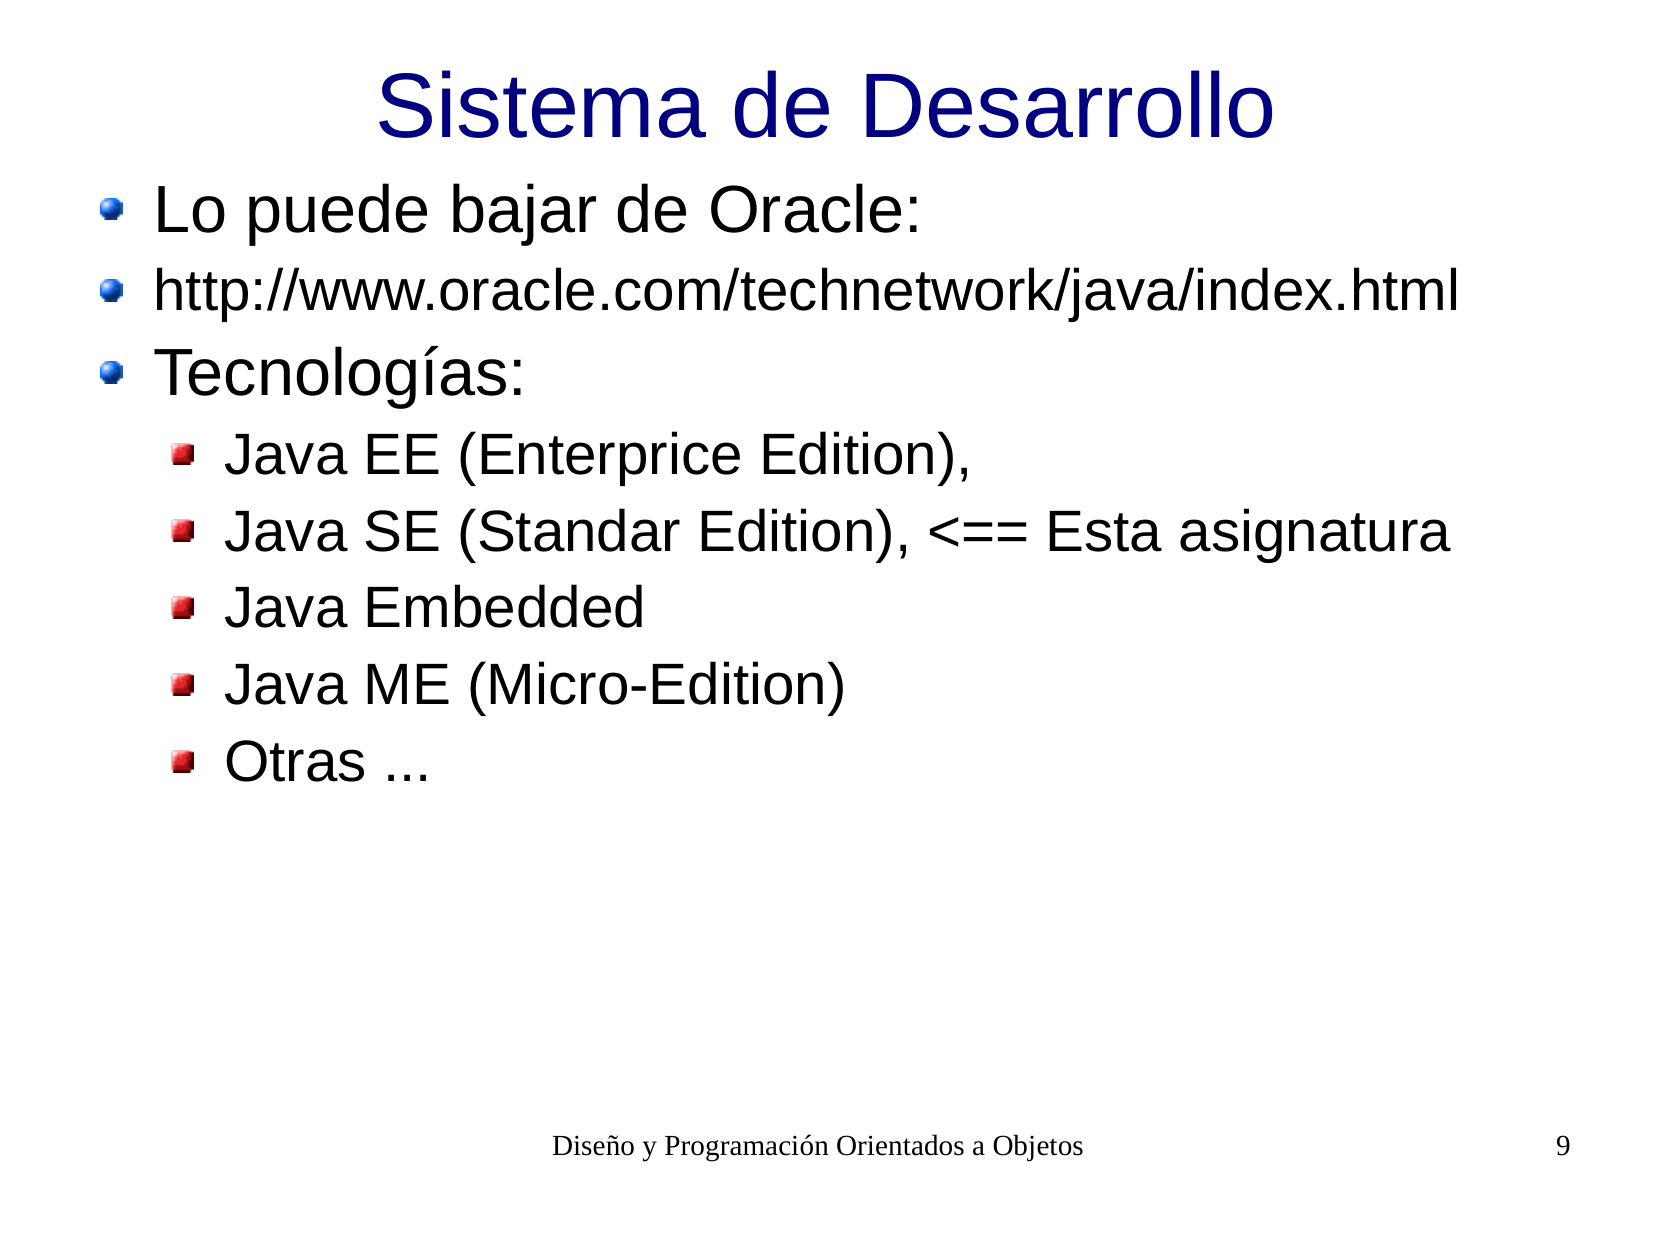

# Sistema de Desarrollo
Lo puede bajar de Oracle:
http://www.oracle.com/technetwork/java/index.html
Tecnologías:
Java EE (Enterprice Edition),
Java SE (Standar Edition), <== Esta asignatura
Java Embedded
Java ME (Micro-Edition)
Otras ...
Diseño y programación Orientados a Objetos
9